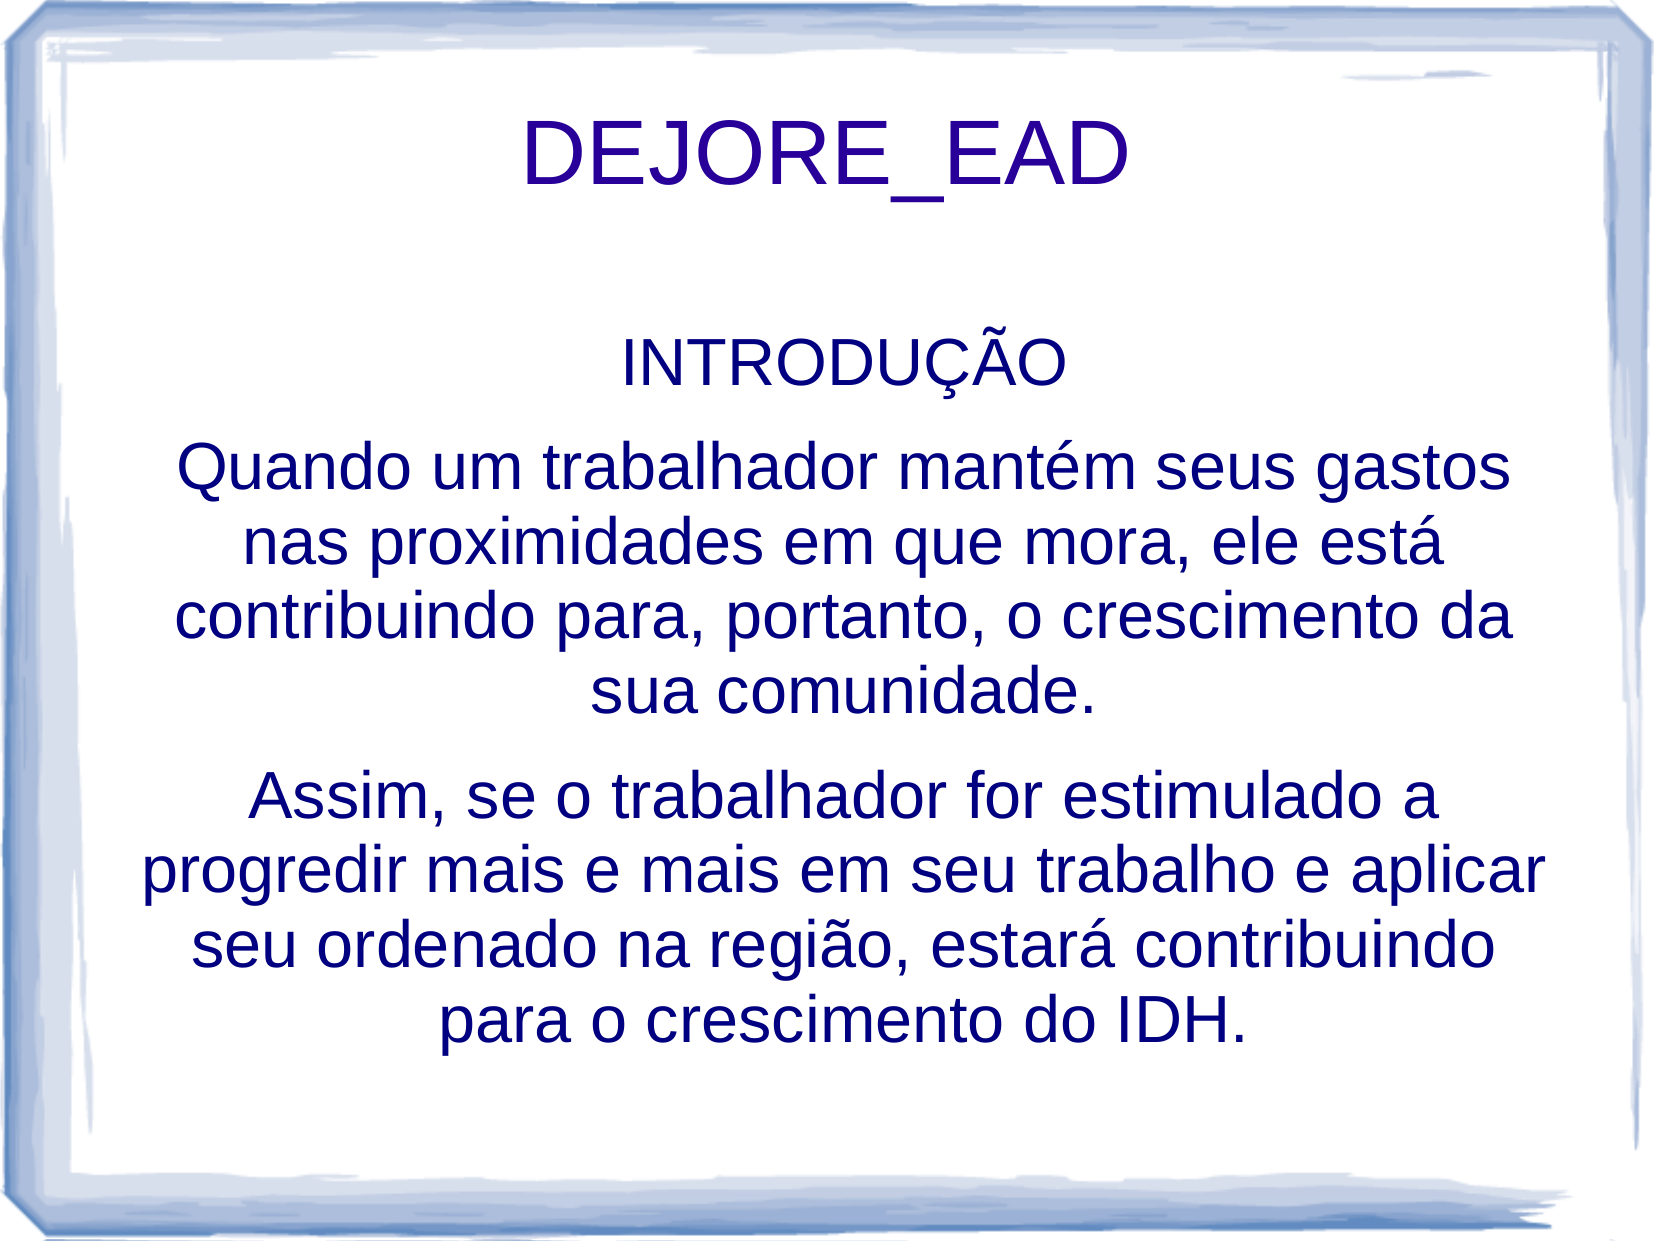

# DEJORE_EAD
INTRODUÇÃO
Quando um trabalhador mantém seus gastos nas proximidades em que mora, ele está contribuindo para, portanto, o crescimento da sua comunidade.
Assim, se o trabalhador for estimulado a progredir mais e mais em seu trabalho e aplicar seu ordenado na região, estará contribuindo para o crescimento do IDH.